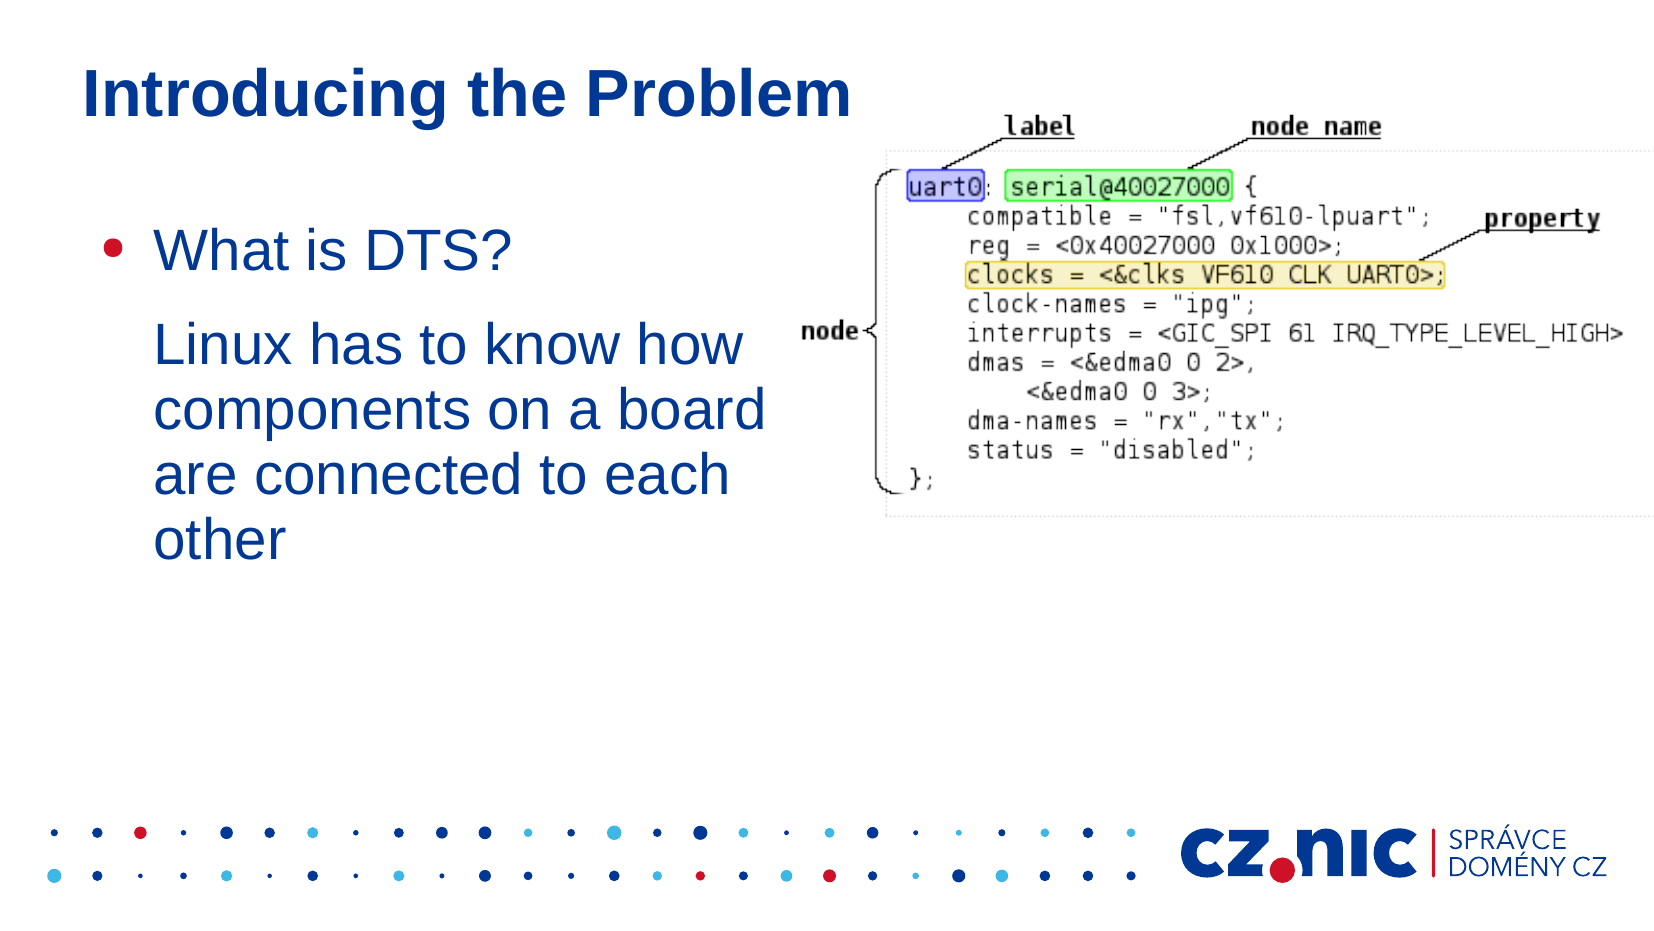

# Introducing the Problem
What is DTS?
Linux has to know how
components on a board
are connected to each
other